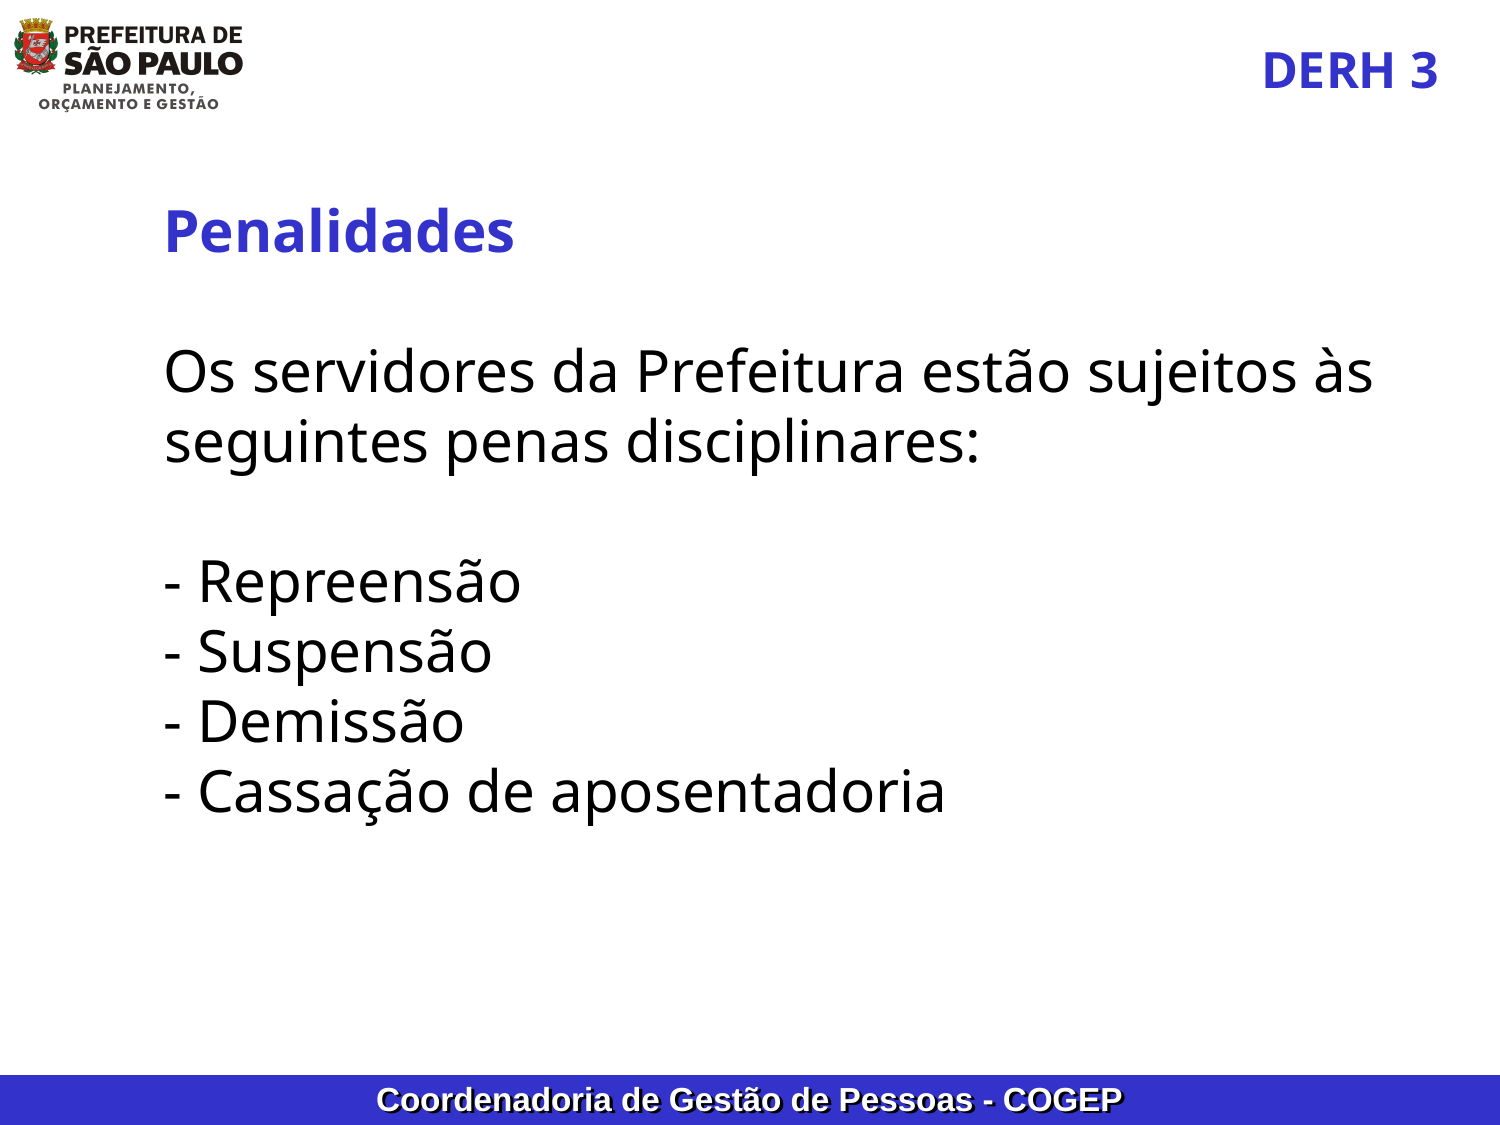

DERH 3
Penalidades
Os servidores da Prefeitura estão sujeitos às seguintes penas disciplinares:
- Repreensão
- Suspensão
- Demissão
- Cassação de aposentadoria